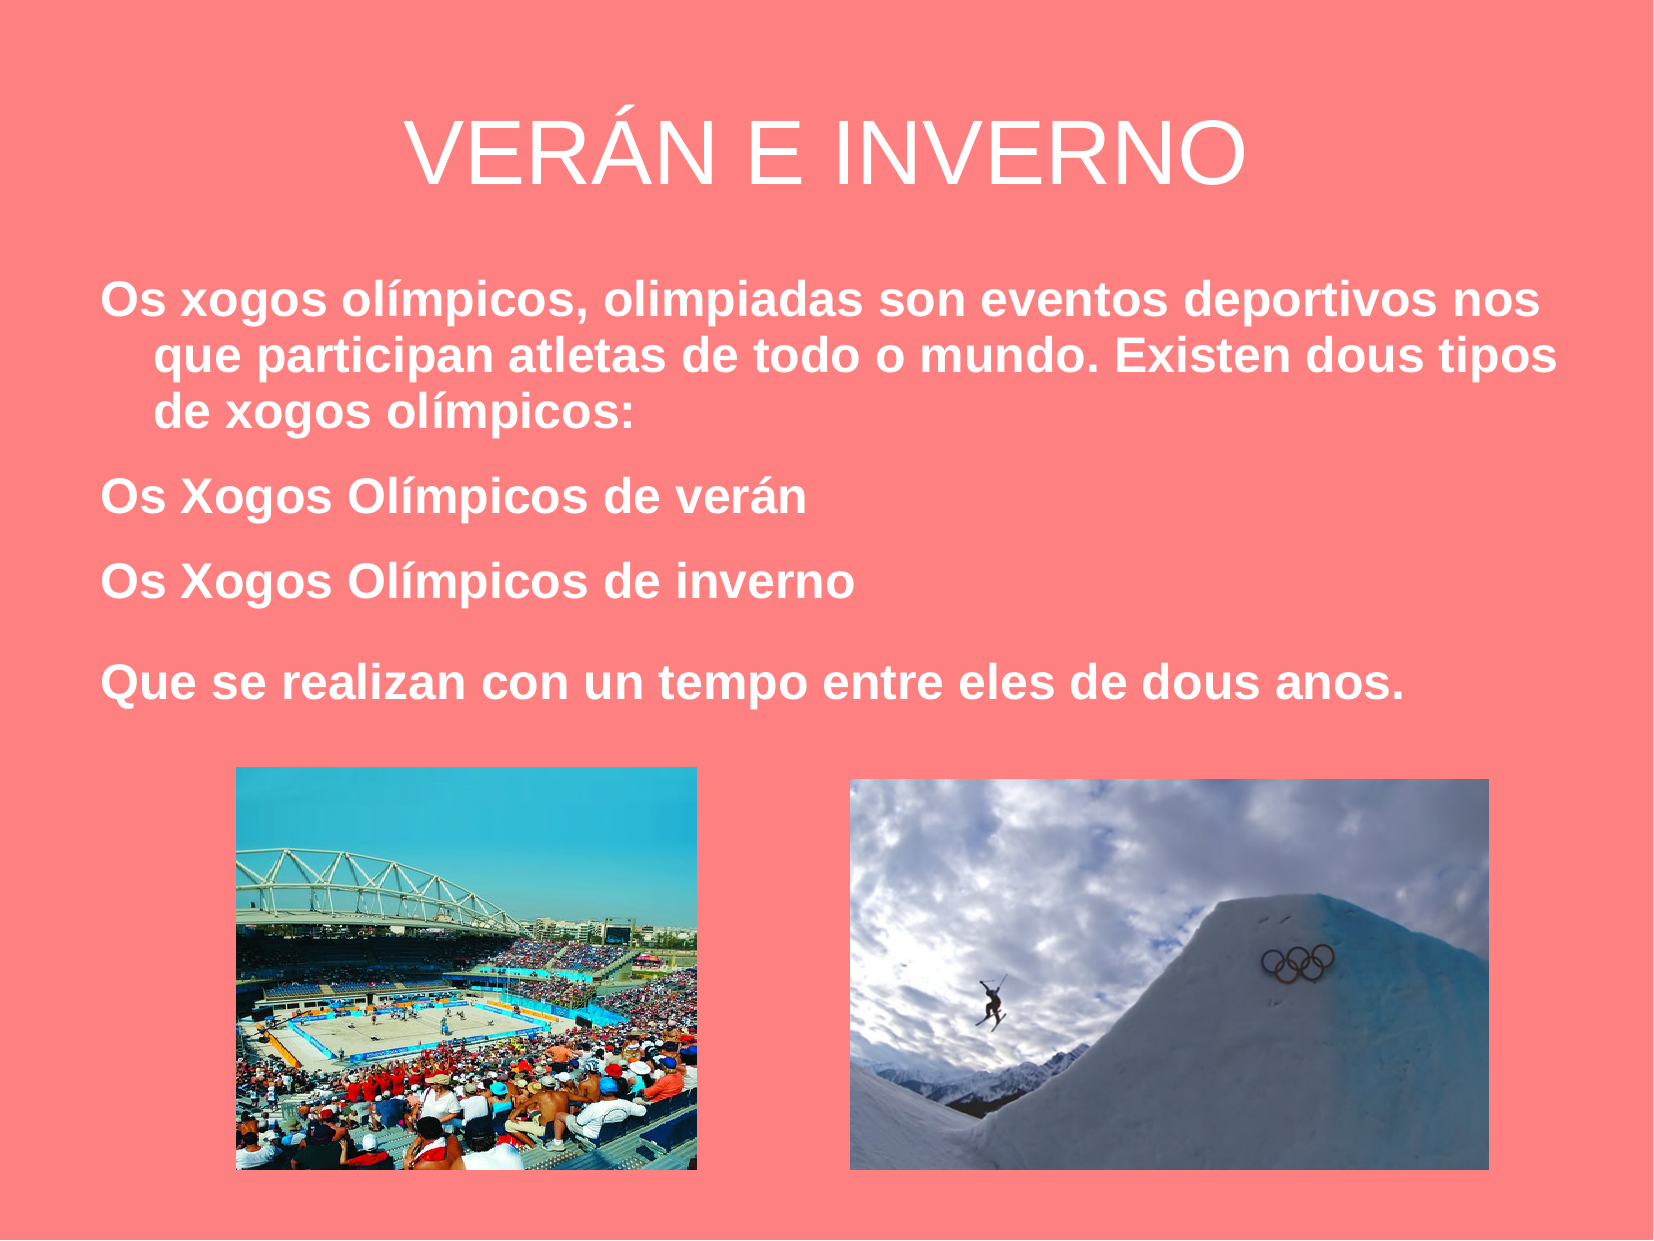

# VERÁN E INVERNO
Os xogos olímpicos, olimpiadas son eventos deportivos nos que participan atletas de todo o mundo. Existen dous tipos de xogos olímpicos:
Os Xogos Olímpicos de verán
Os Xogos Olímpicos de inverno
Que se realizan con un tempo entre eles de dous anos.